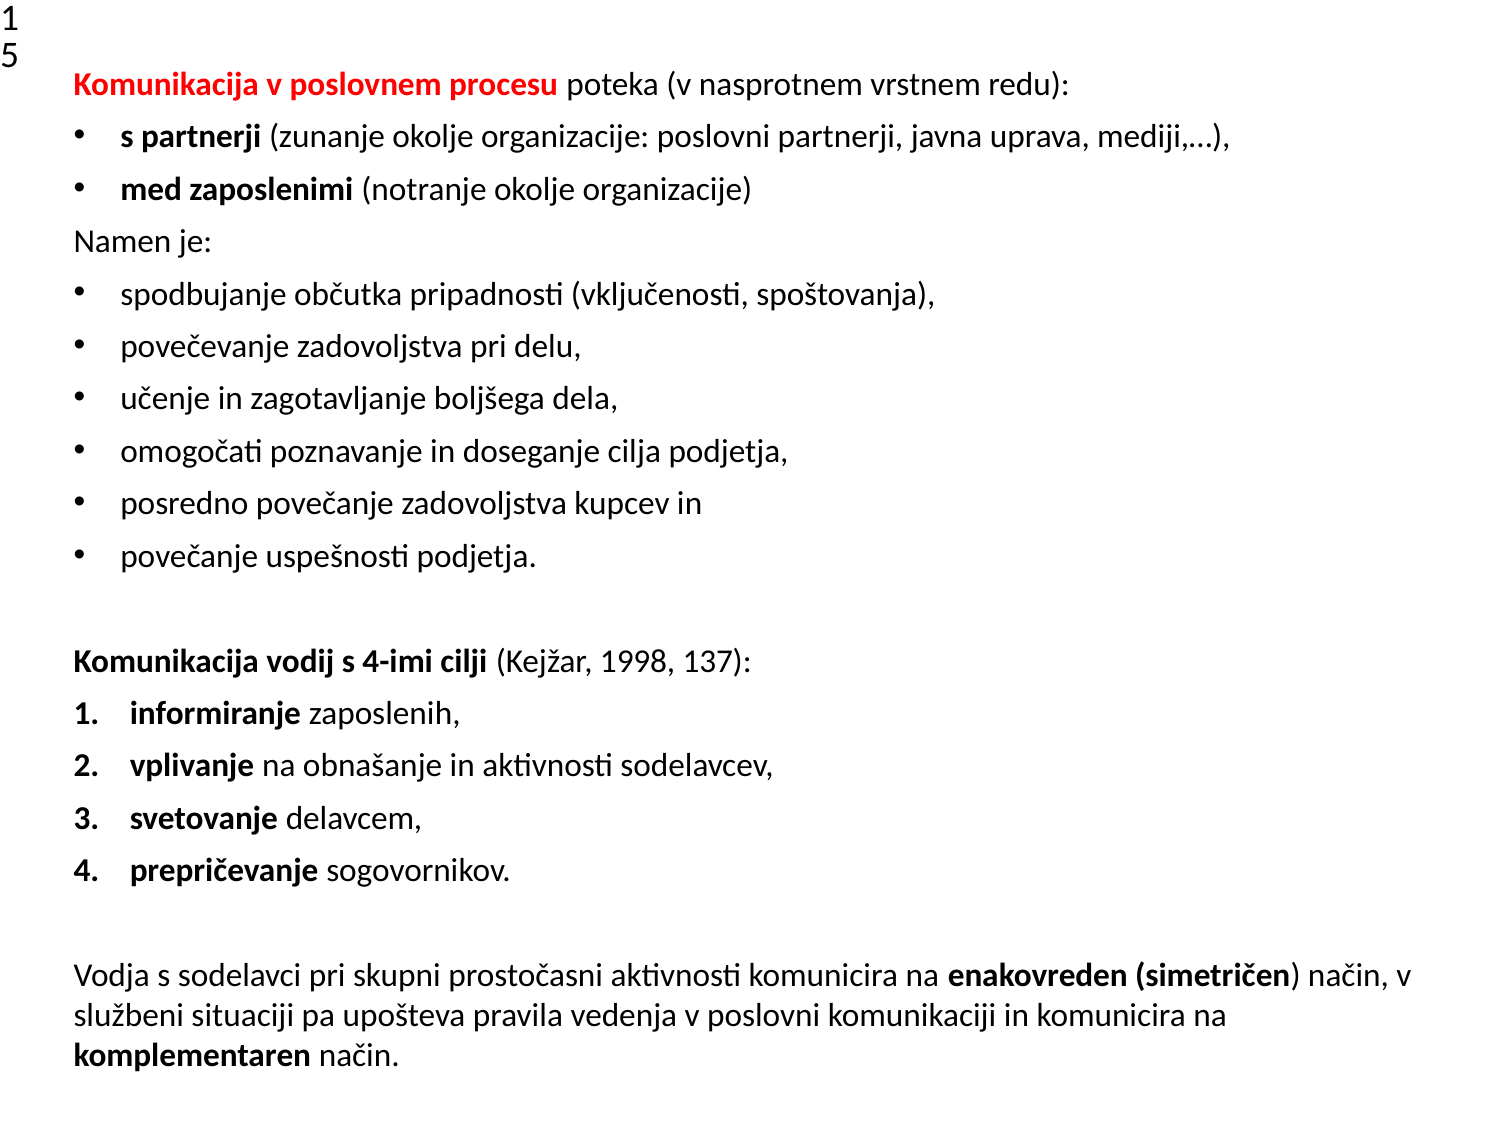

Komunikacija v poslovnem procesu poteka (v nasprotnem vrstnem redu):
s partnerji (zunanje okolje organizacije: poslovni partnerji, javna uprava, mediji,…),
med zaposlenimi (notranje okolje organizacije)
Namen je:
spodbujanje občutka pripadnosti (vključenosti, spoštovanja),
povečevanje zadovoljstva pri delu,
učenje in zagotavljanje boljšega dela,
omogočati poznavanje in doseganje cilja podjetja,
posredno povečanje zadovoljstva kupcev in
povečanje uspešnosti podjetja.
Komunikacija vodij s 4-imi cilji (Kejžar, 1998, 137):
informiranje zaposlenih,
vplivanje na obnašanje in aktivnosti sodelavcev,
svetovanje delavcem,
prepričevanje sogovornikov.
Vodja s sodelavci pri skupni prostočasni aktivnosti komunicira na enakovreden (simetričen) način, v službeni situaciji pa upošteva pravila vedenja v poslovni komunikaciji in komunicira na komplementaren način.